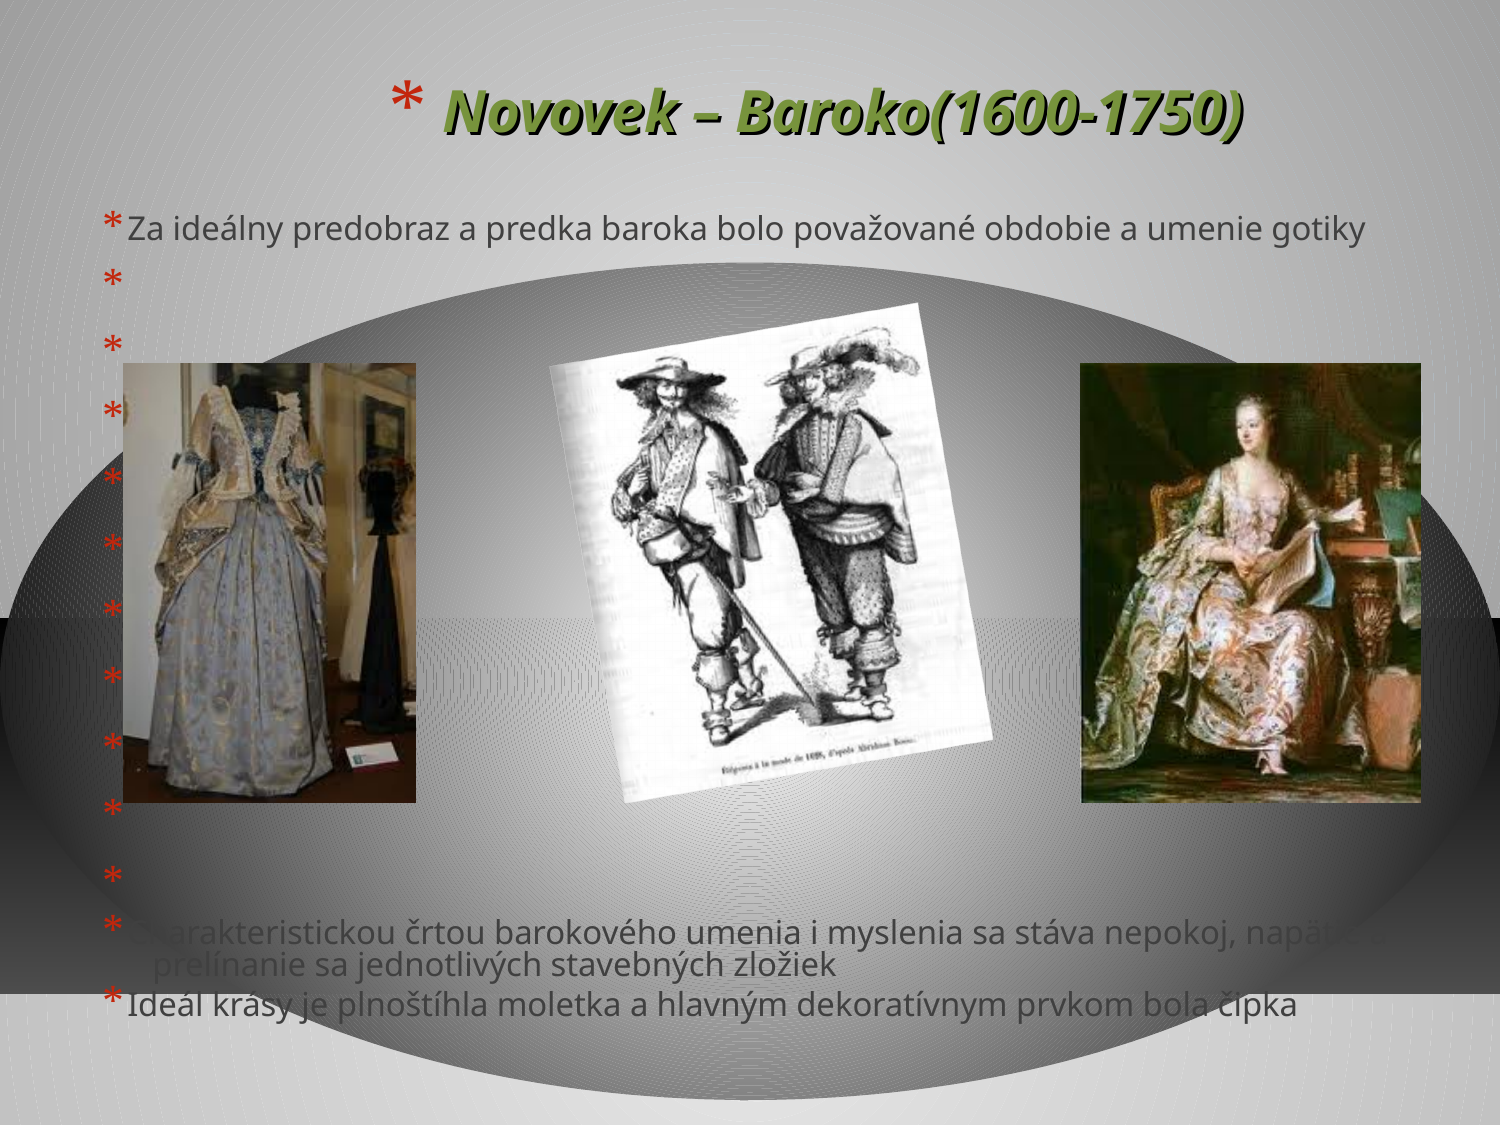

# Novovek – Baroko(1600-1750)
Za ideálny predobraz a predka baroka bolo považované obdobie a umenie gotiky
Charakteristickou črtou barokového umenia i myslenia sa stáva nepokoj, napätie a prelínanie sa jednotlivých stavebných zložiek
Ideál krásy je plnoštíhla moletka a hlavným dekoratívnym prvkom bola čipka